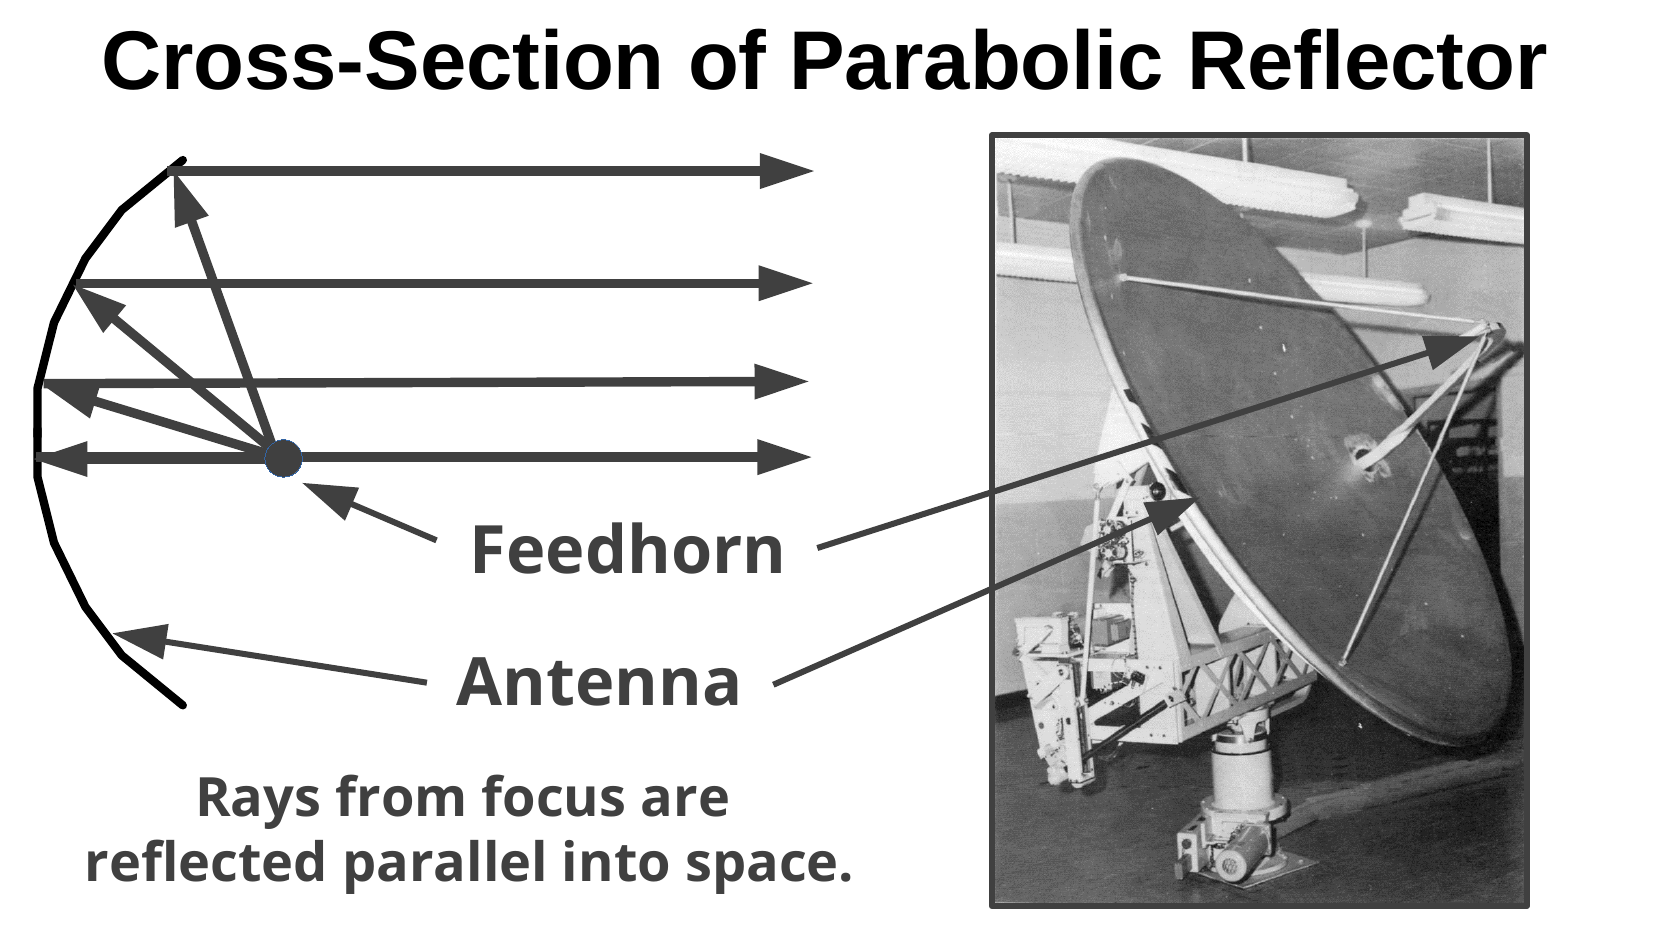

# Cross-Section of Parabolic Reflector
Feedhorn
Antenna
Rays from focus are
reflected parallel into space.